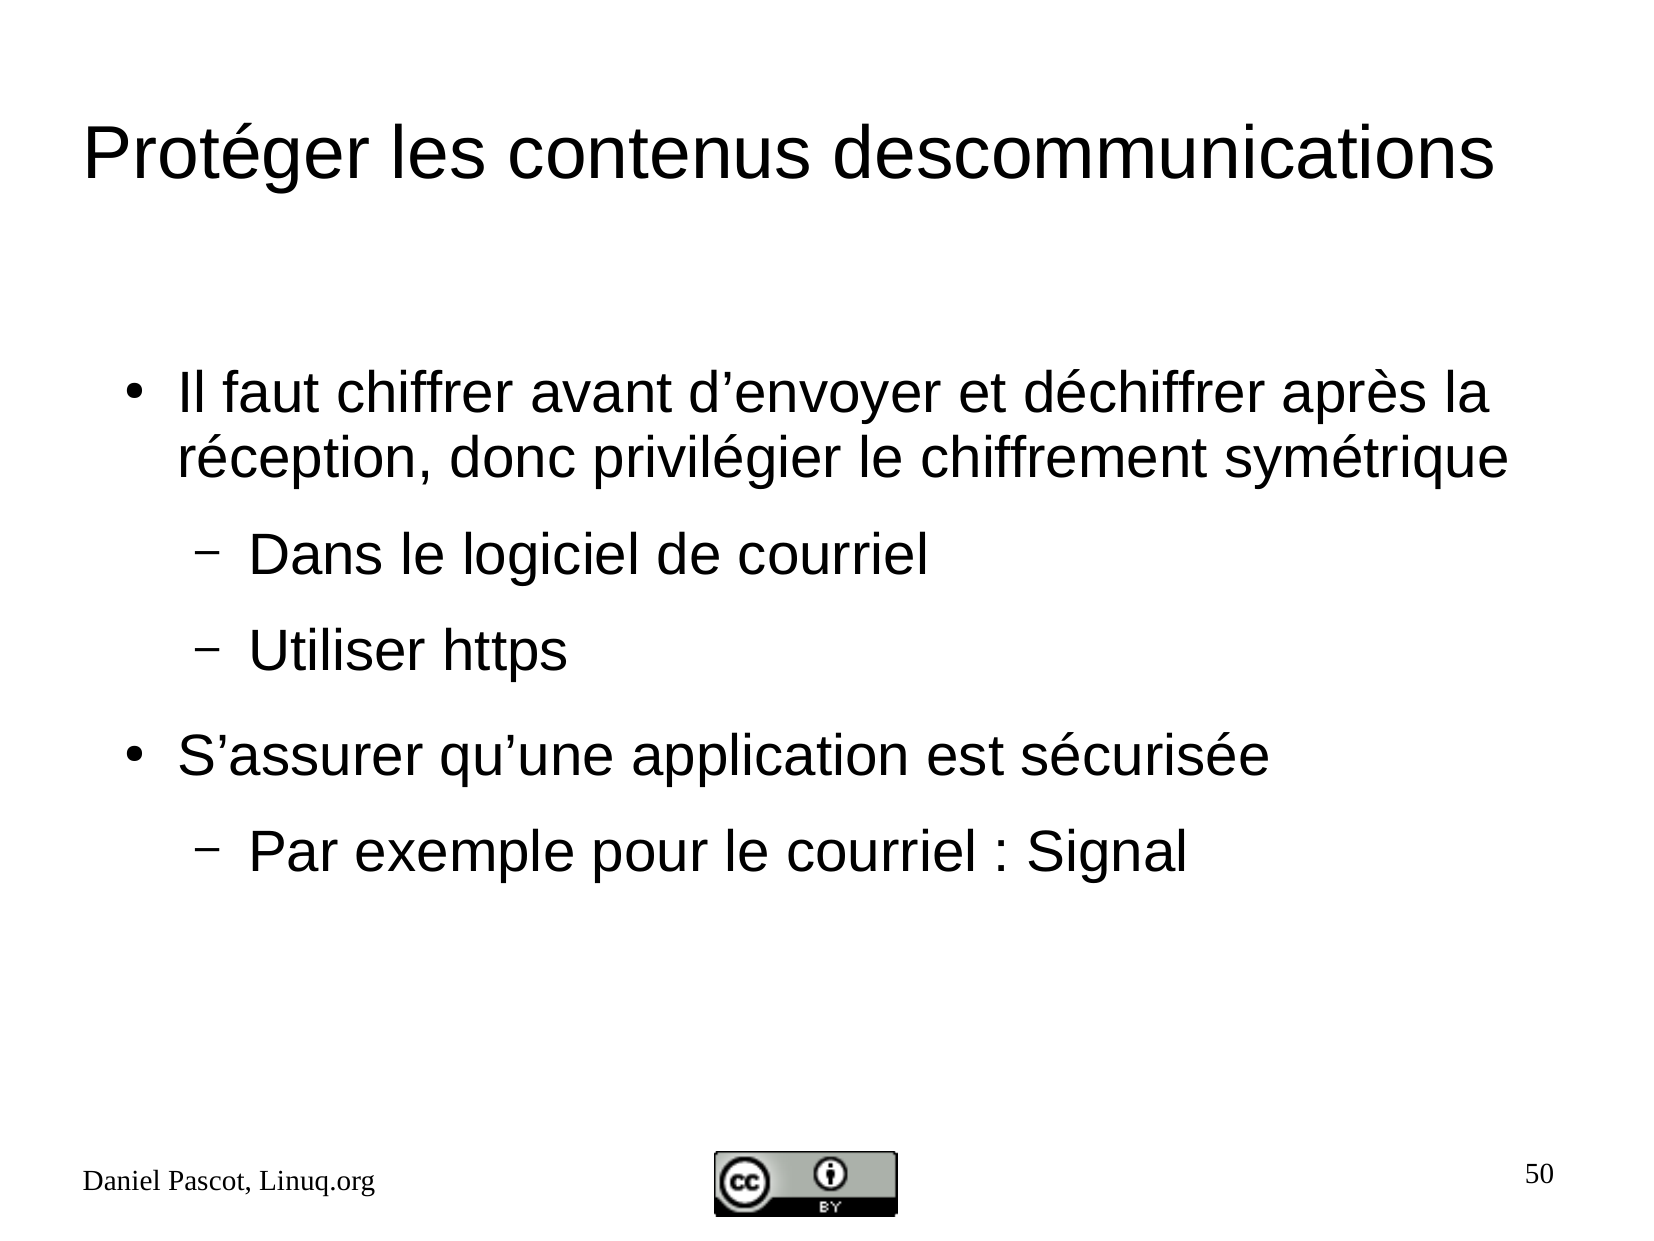

# Protéger les contenus descommunications
Il faut chiffrer avant d’envoyer et déchiffrer après la réception, donc privilégier le chiffrement symétrique
Dans le logiciel de courriel
Utiliser https
S’assurer qu’une application est sécurisée
Par exemple pour le courriel : Signal
50
15-08- 2018